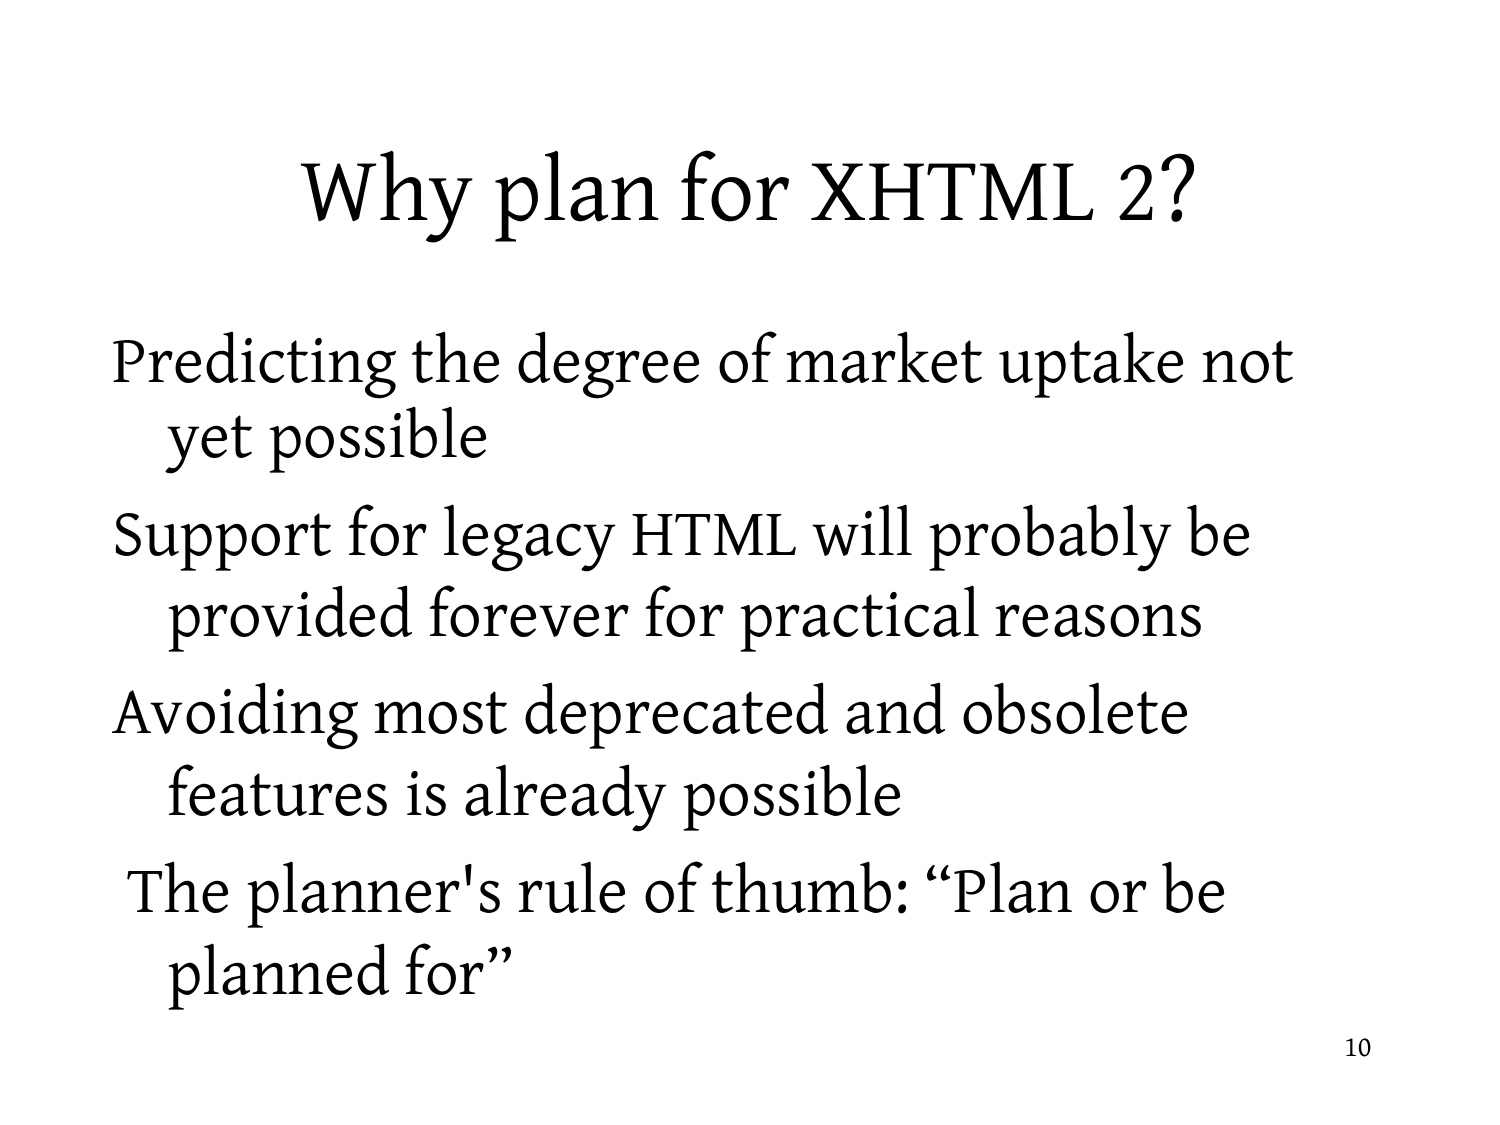

# Why plan for XHTML 2?
Predicting the degree of market uptake not yet possible
Support for legacy HTML will probably be provided forever for practical reasons
Avoiding most deprecated and obsolete features is already possible
 The planner's rule of thumb: “Plan or be planned for”